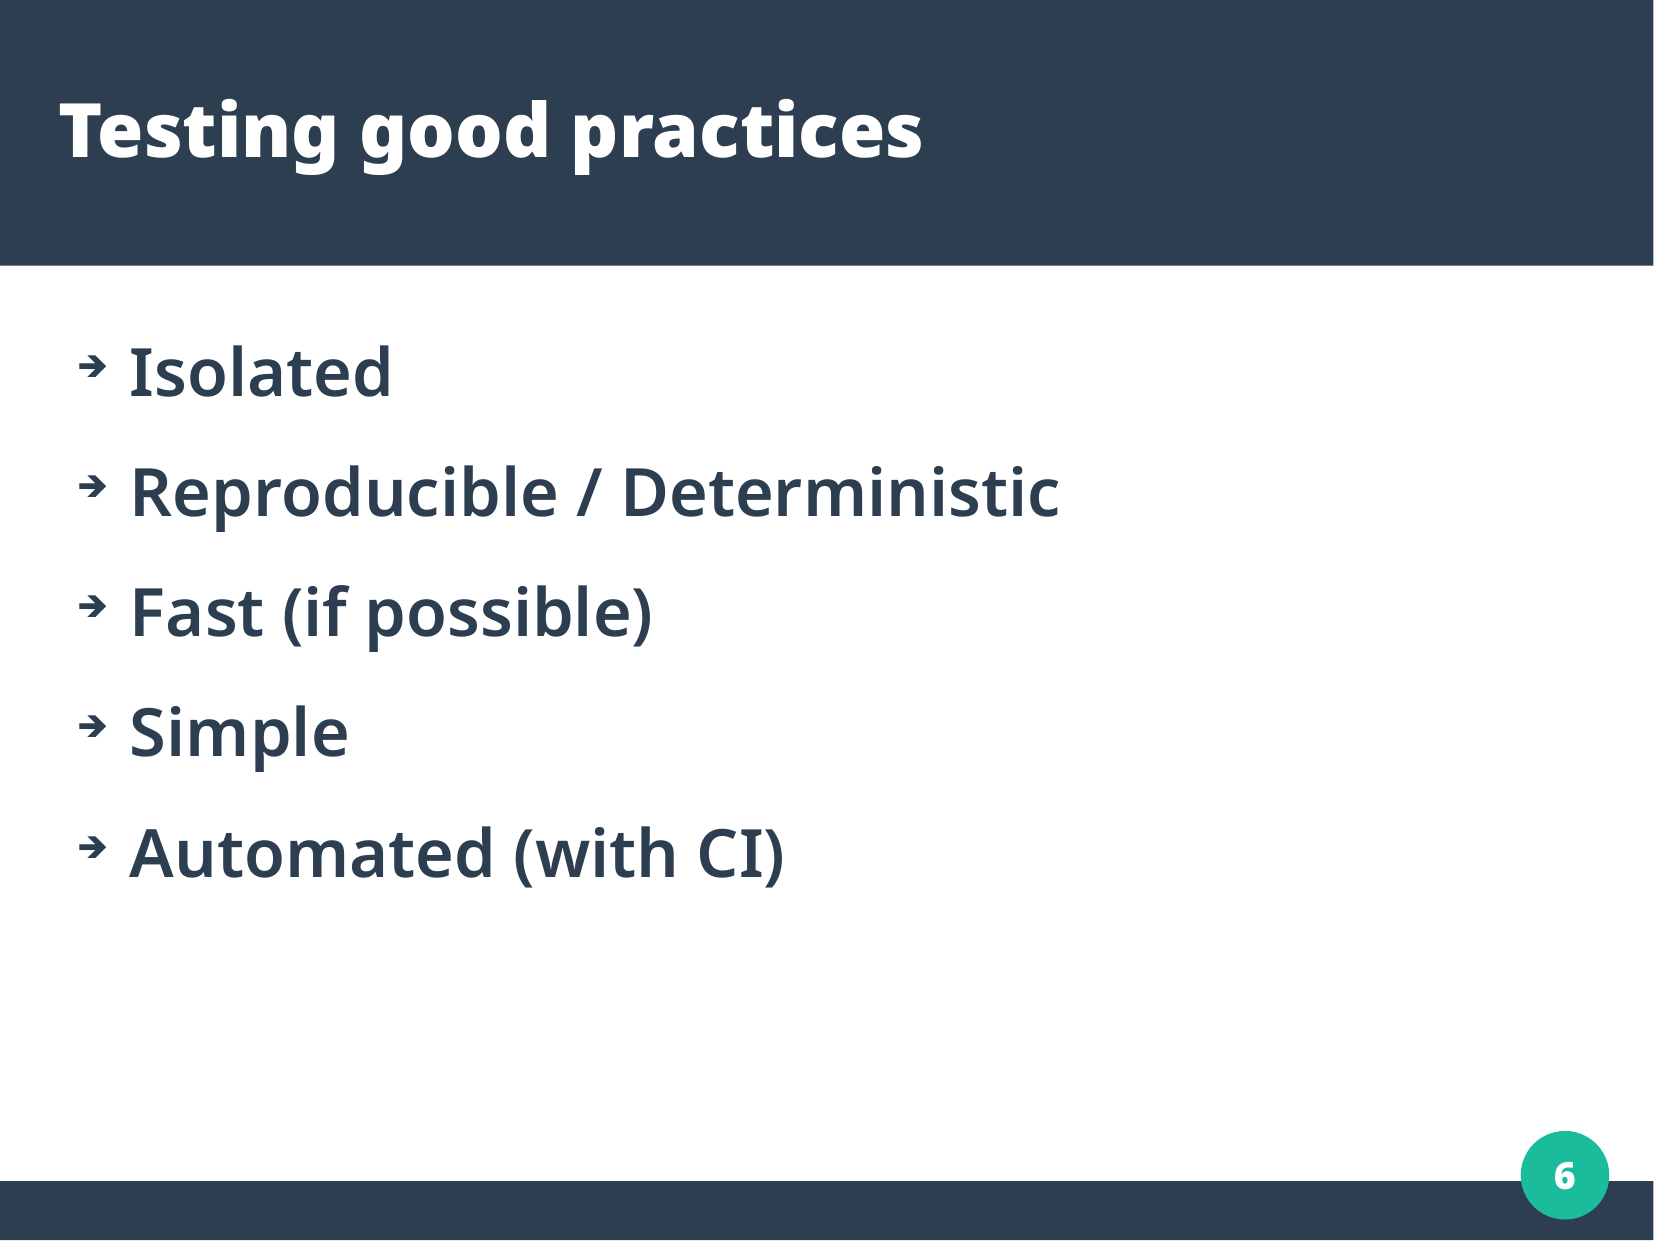

# Testing good practices
Isolated
Reproducible / Deterministic
Fast (if possible)
Simple
Automated (with CI)
6